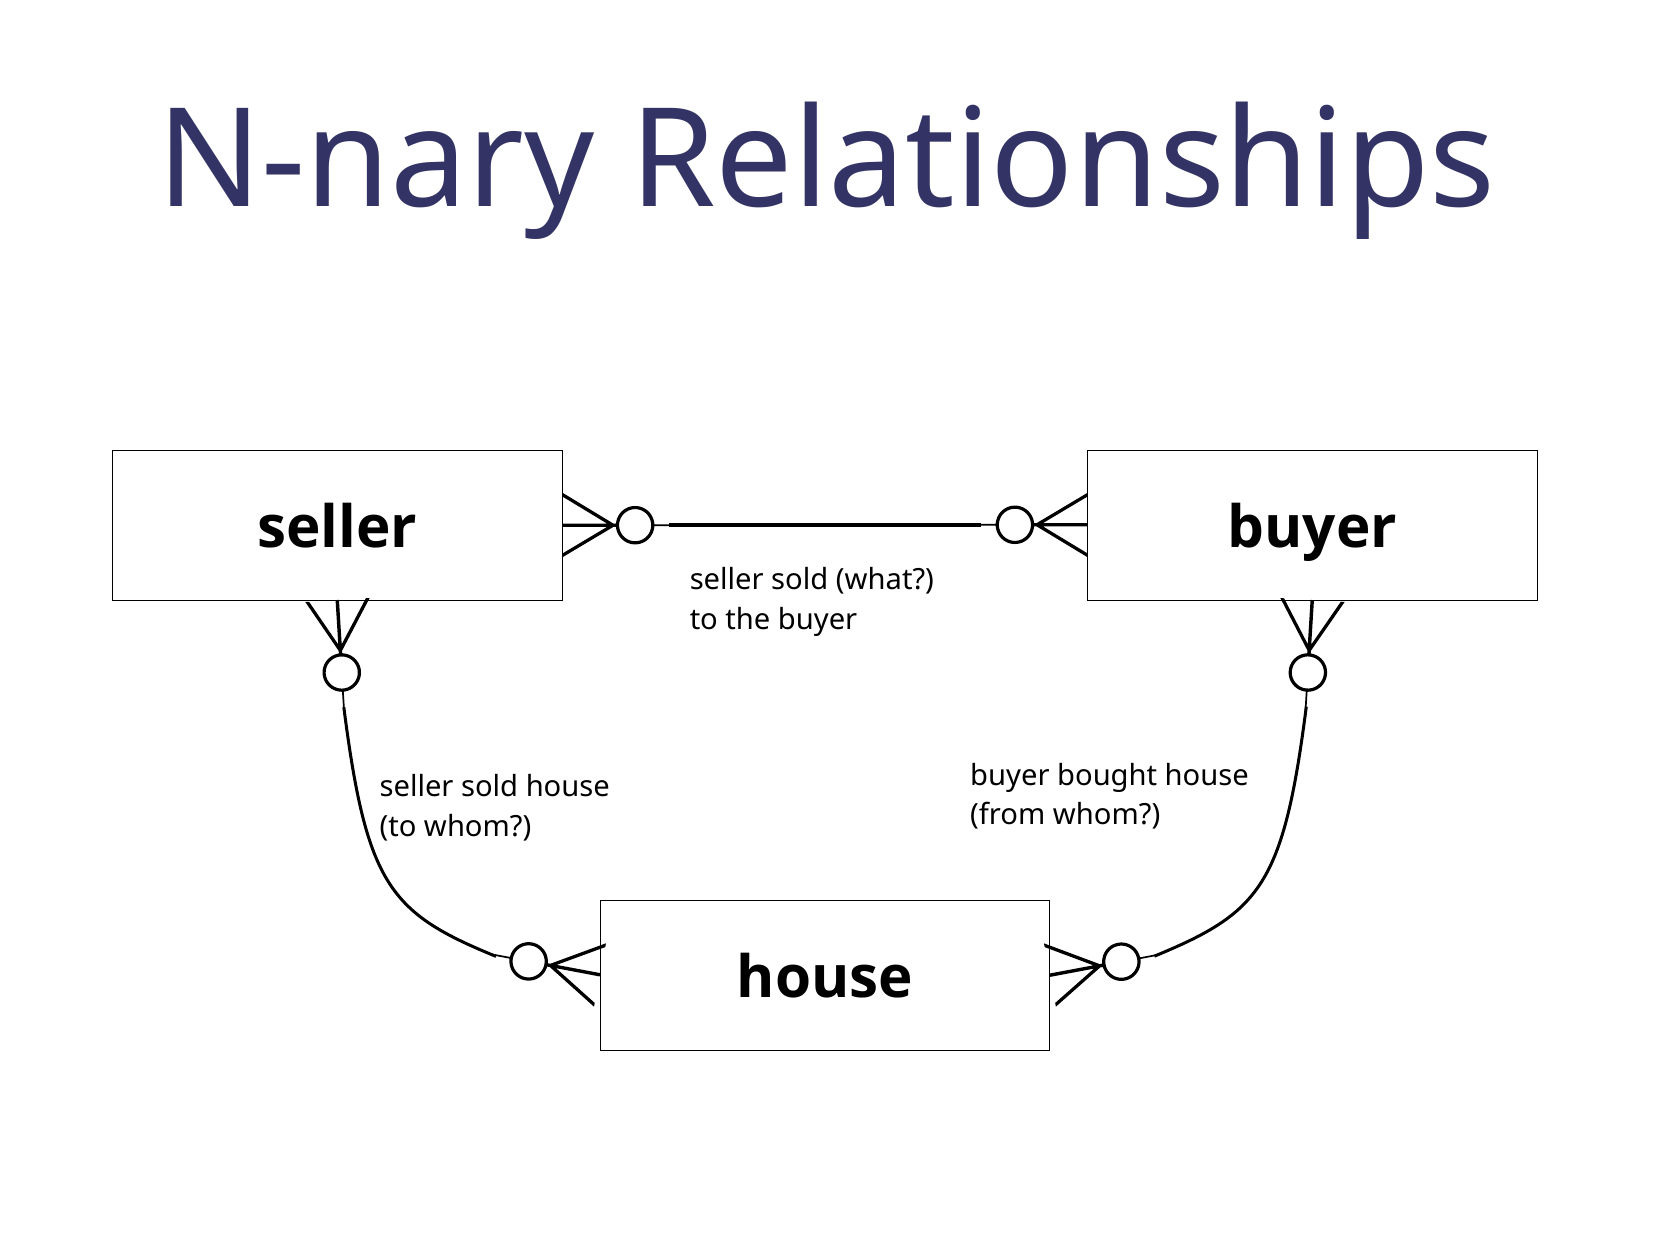

# N-nary Relationships
seller
buyer
seller sold (what?)
to the buyer
buyer bought house
(from whom?)
seller sold house
(to whom?)
house